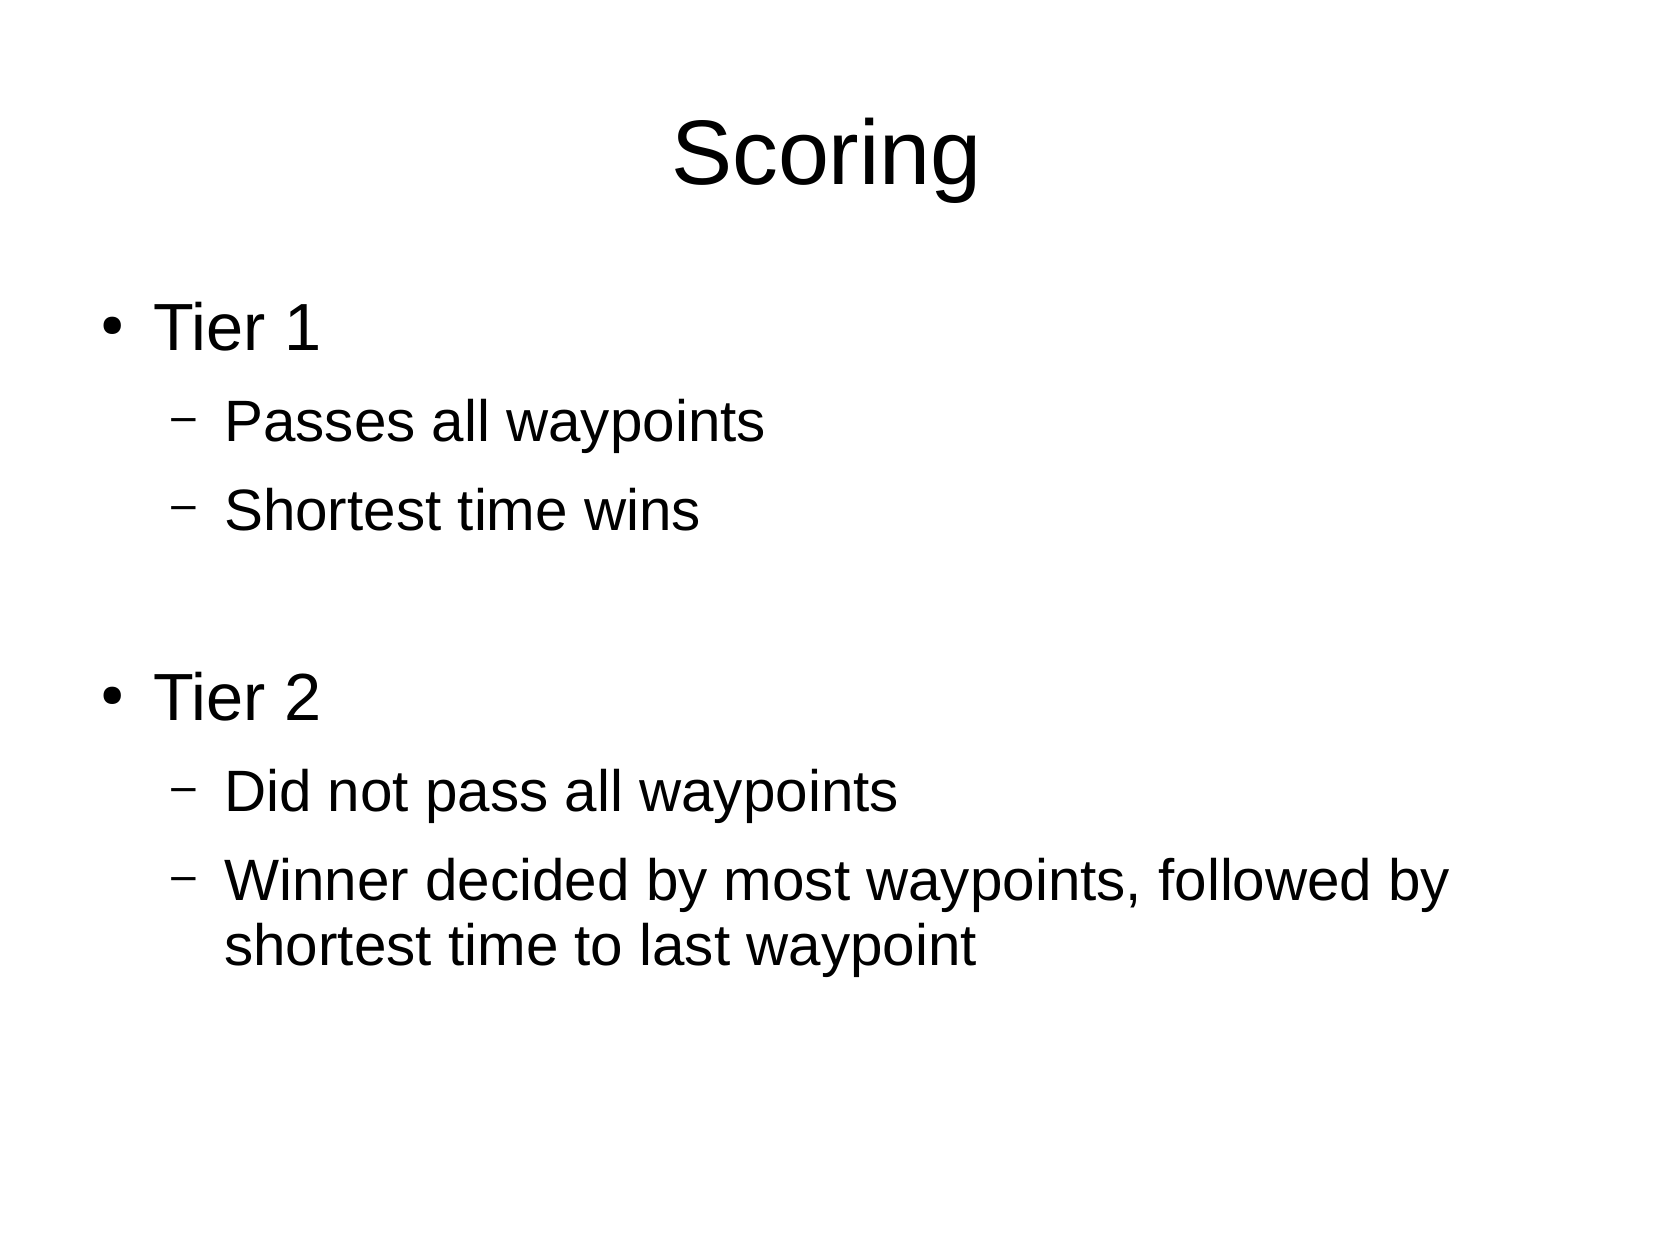

# Scoring
Tier 1
Passes all waypoints
Shortest time wins
Tier 2
Did not pass all waypoints
Winner decided by most waypoints, followed by shortest time to last waypoint